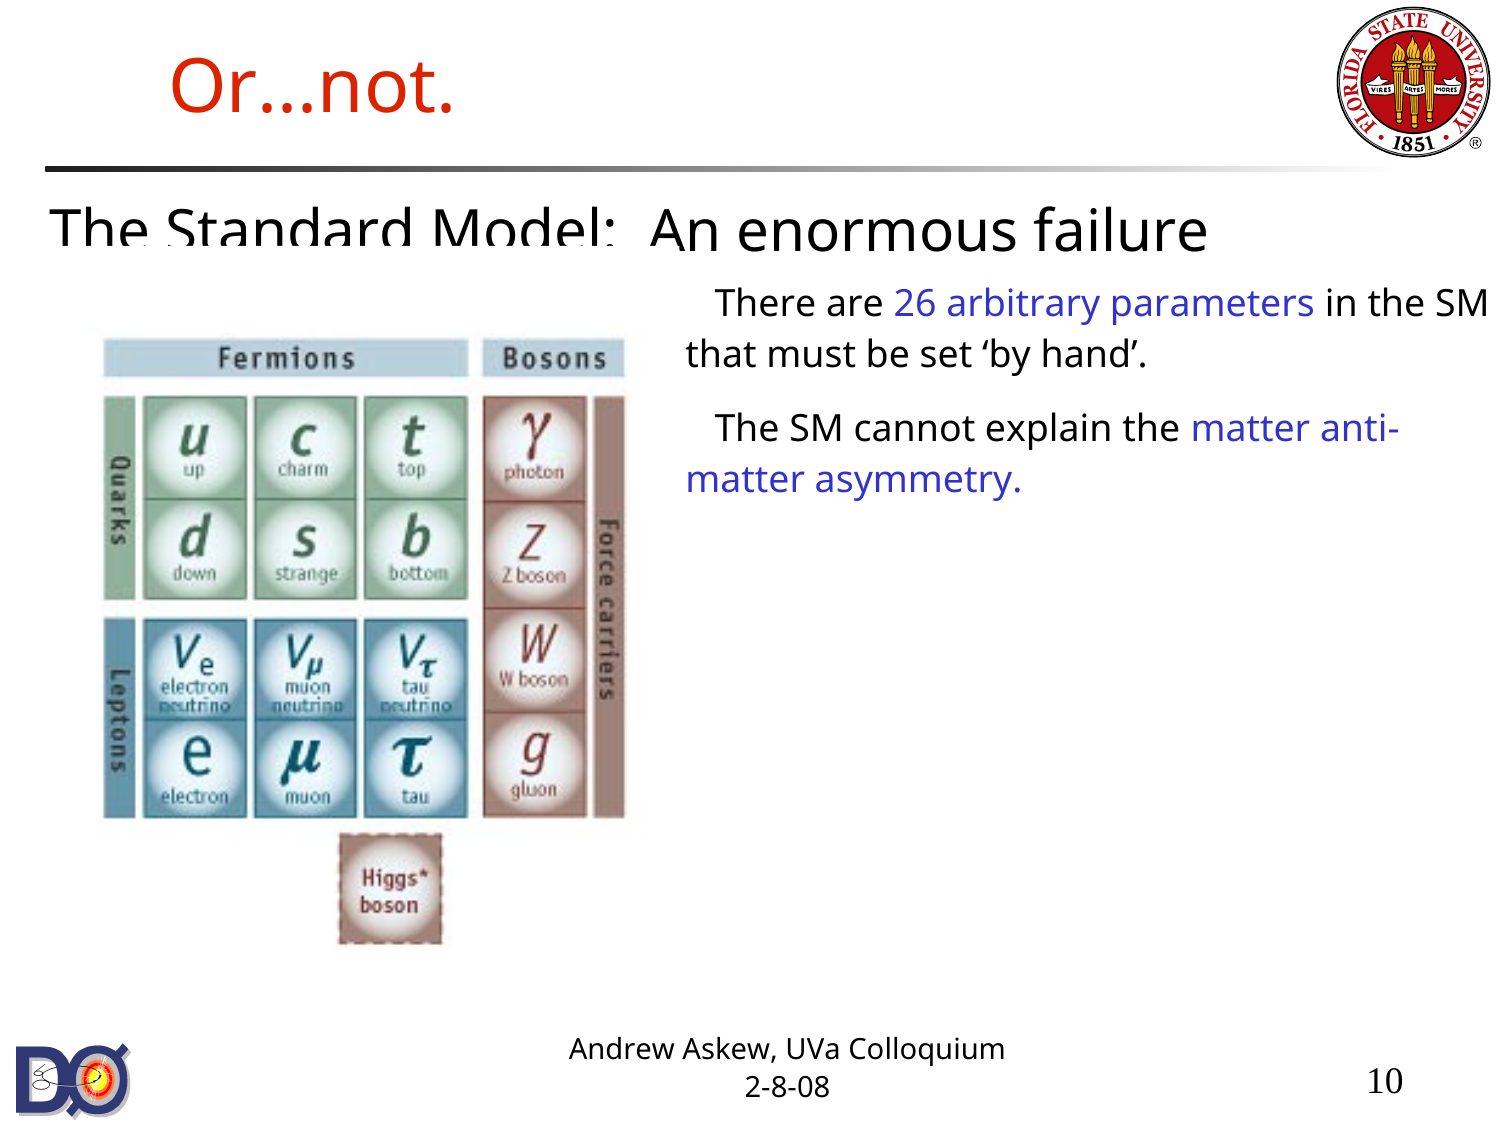

# Or...not.
The Standard Model: An enormous failure
 There are 26 arbitrary parameters in the SM that must be set ‘by hand’. ‏
 The SM cannot explain the matter anti-matter asymmetry.